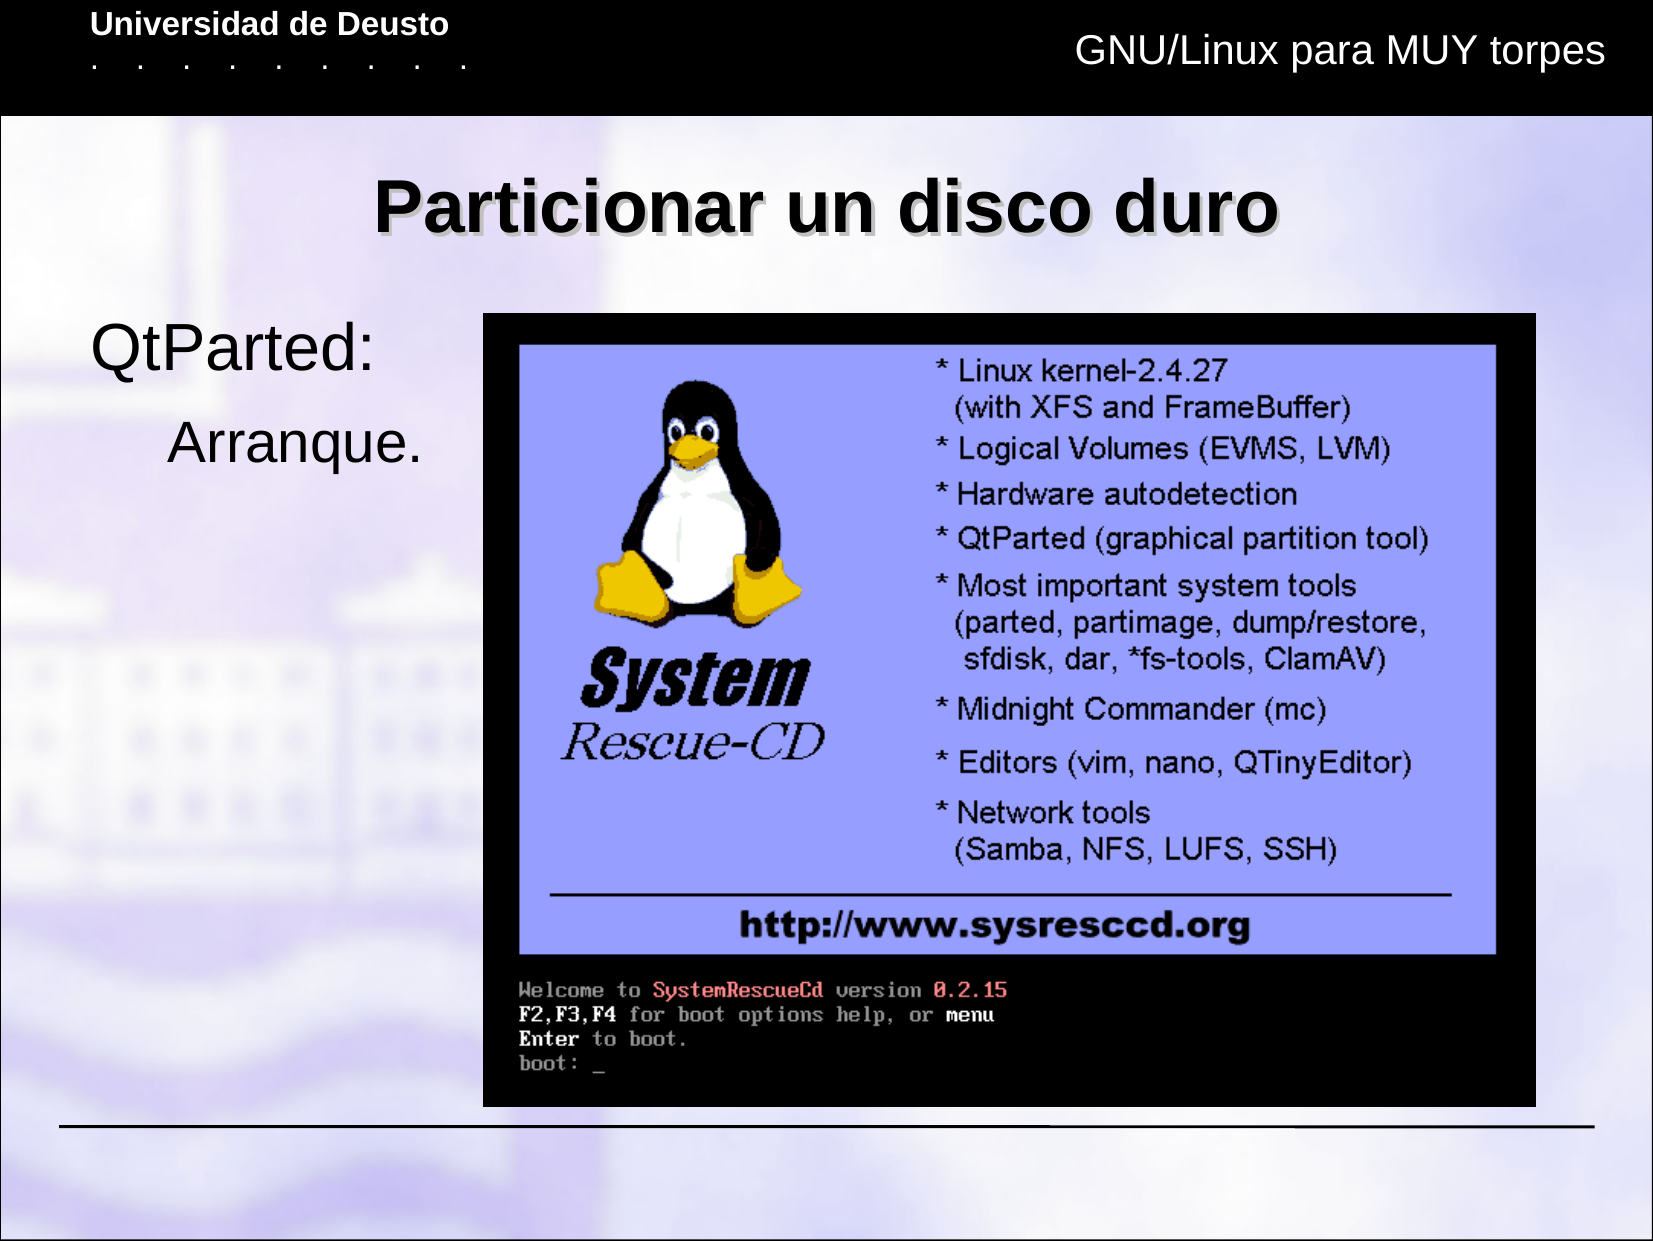

# Particionar un disco duro
QtParted:
Arranque.